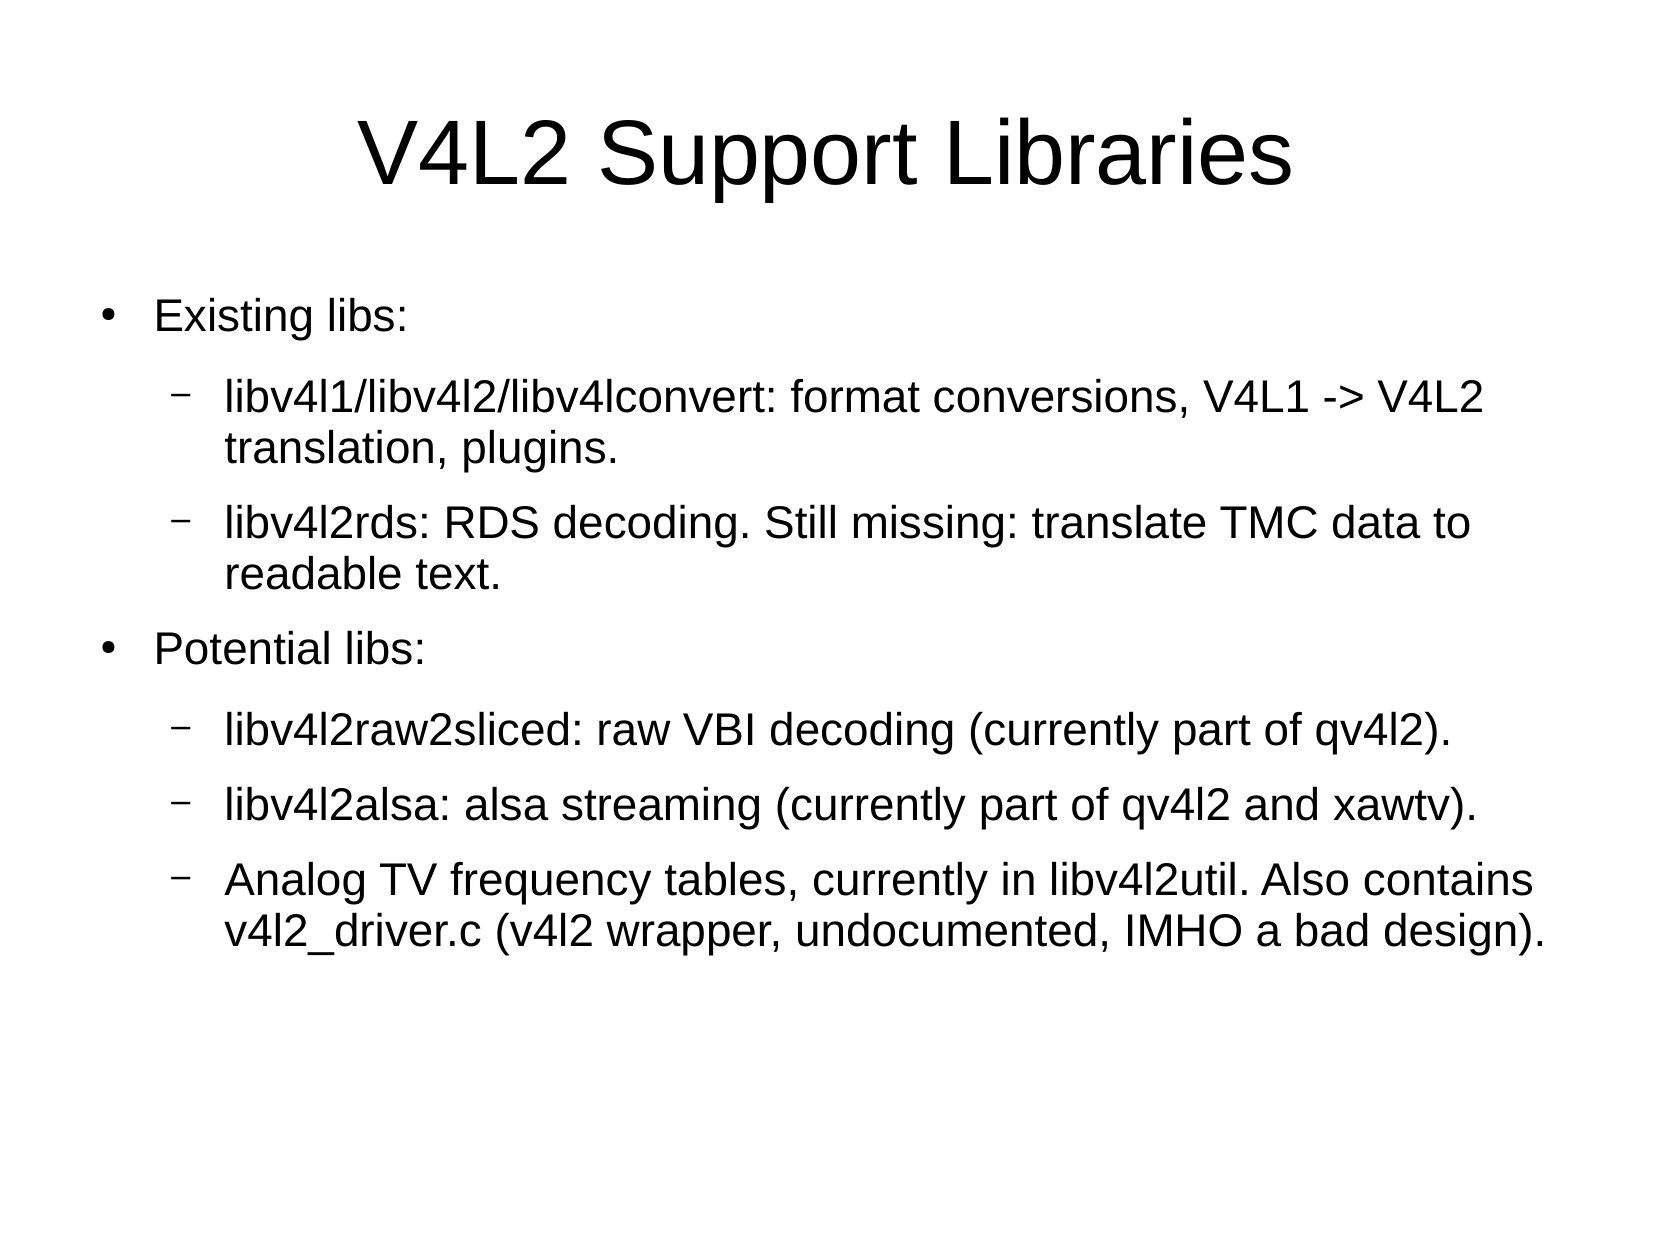

# V4L2 Support Libraries
Existing libs:
libv4l1/libv4l2/libv4lconvert: format conversions, V4L1 -> V4L2 translation, plugins.
libv4l2rds: RDS decoding. Still missing: translate TMC data to readable text.
Potential libs:
libv4l2raw2sliced: raw VBI decoding (currently part of qv4l2).
libv4l2alsa: alsa streaming (currently part of qv4l2 and xawtv).
Analog TV frequency tables, currently in libv4l2util. Also contains v4l2_driver.c (v4l2 wrapper, undocumented, IMHO a bad design).